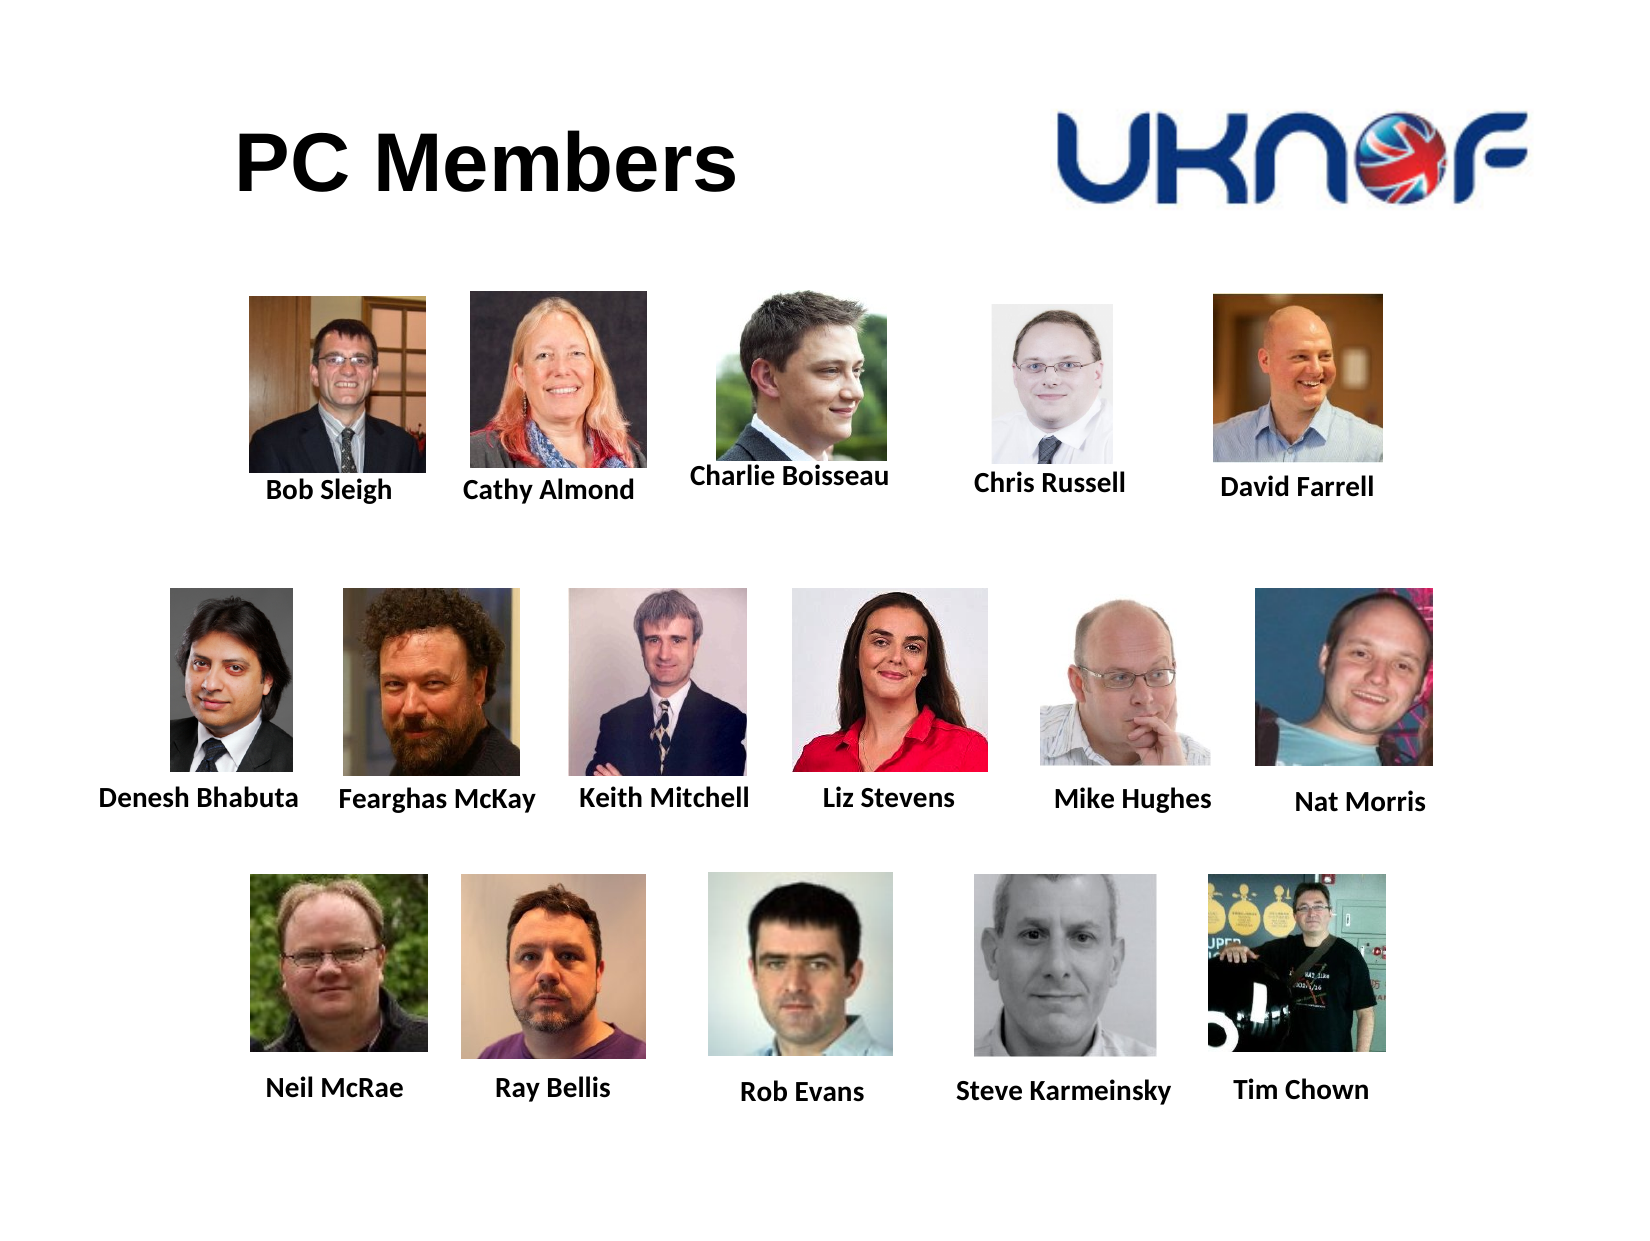

# PC Members
Charlie Boisseau
Chris Russell
David Farrell
Bob Sleigh
Cathy Almond
Keith Mitchell
Liz Stevens
Denesh Bhabuta
Mike Hughes
Fearghas McKay
Nat Morris
Neil McRae
Ray Bellis
Tim Chown
Steve Karmeinsky
Rob Evans